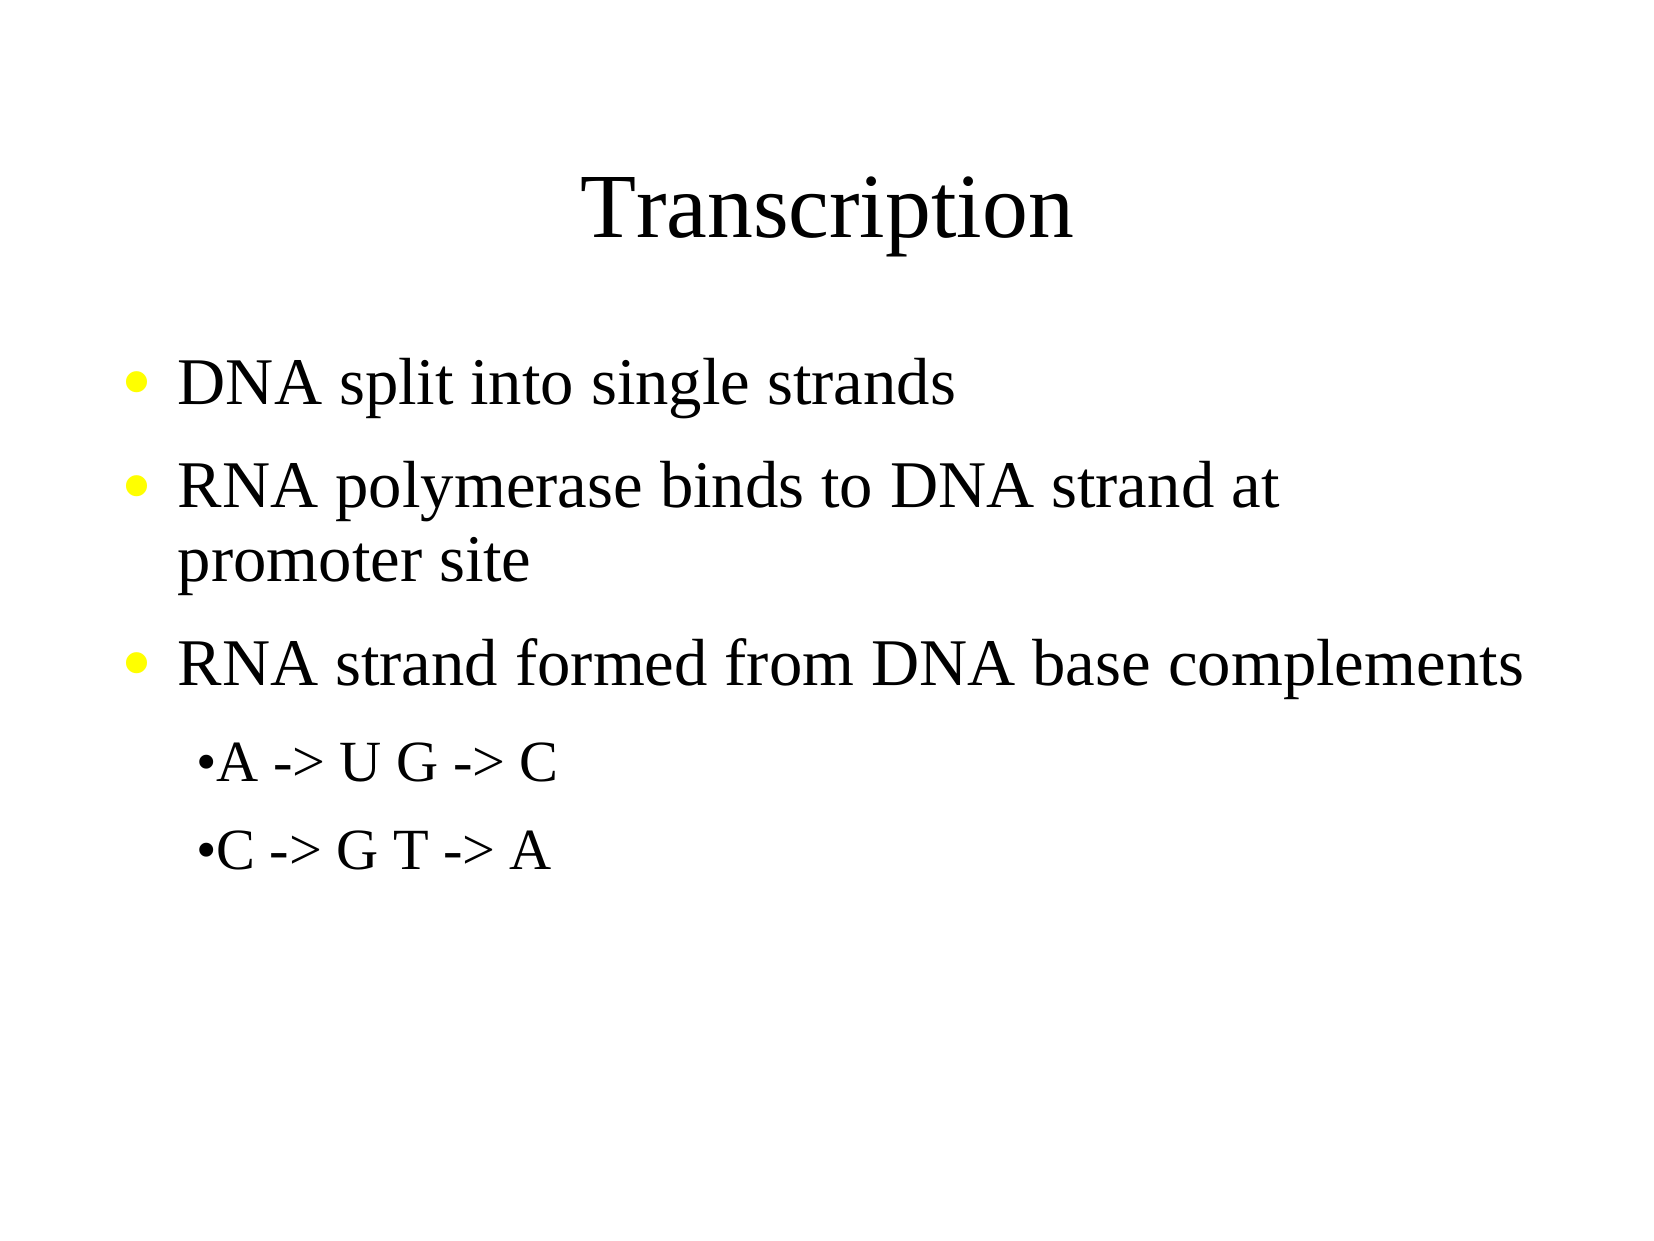

# Transcription
DNA split into single strands
RNA polymerase binds to DNA strand at promoter site
RNA strand formed from DNA base complements
A -> U G -> C
C -> G T -> A